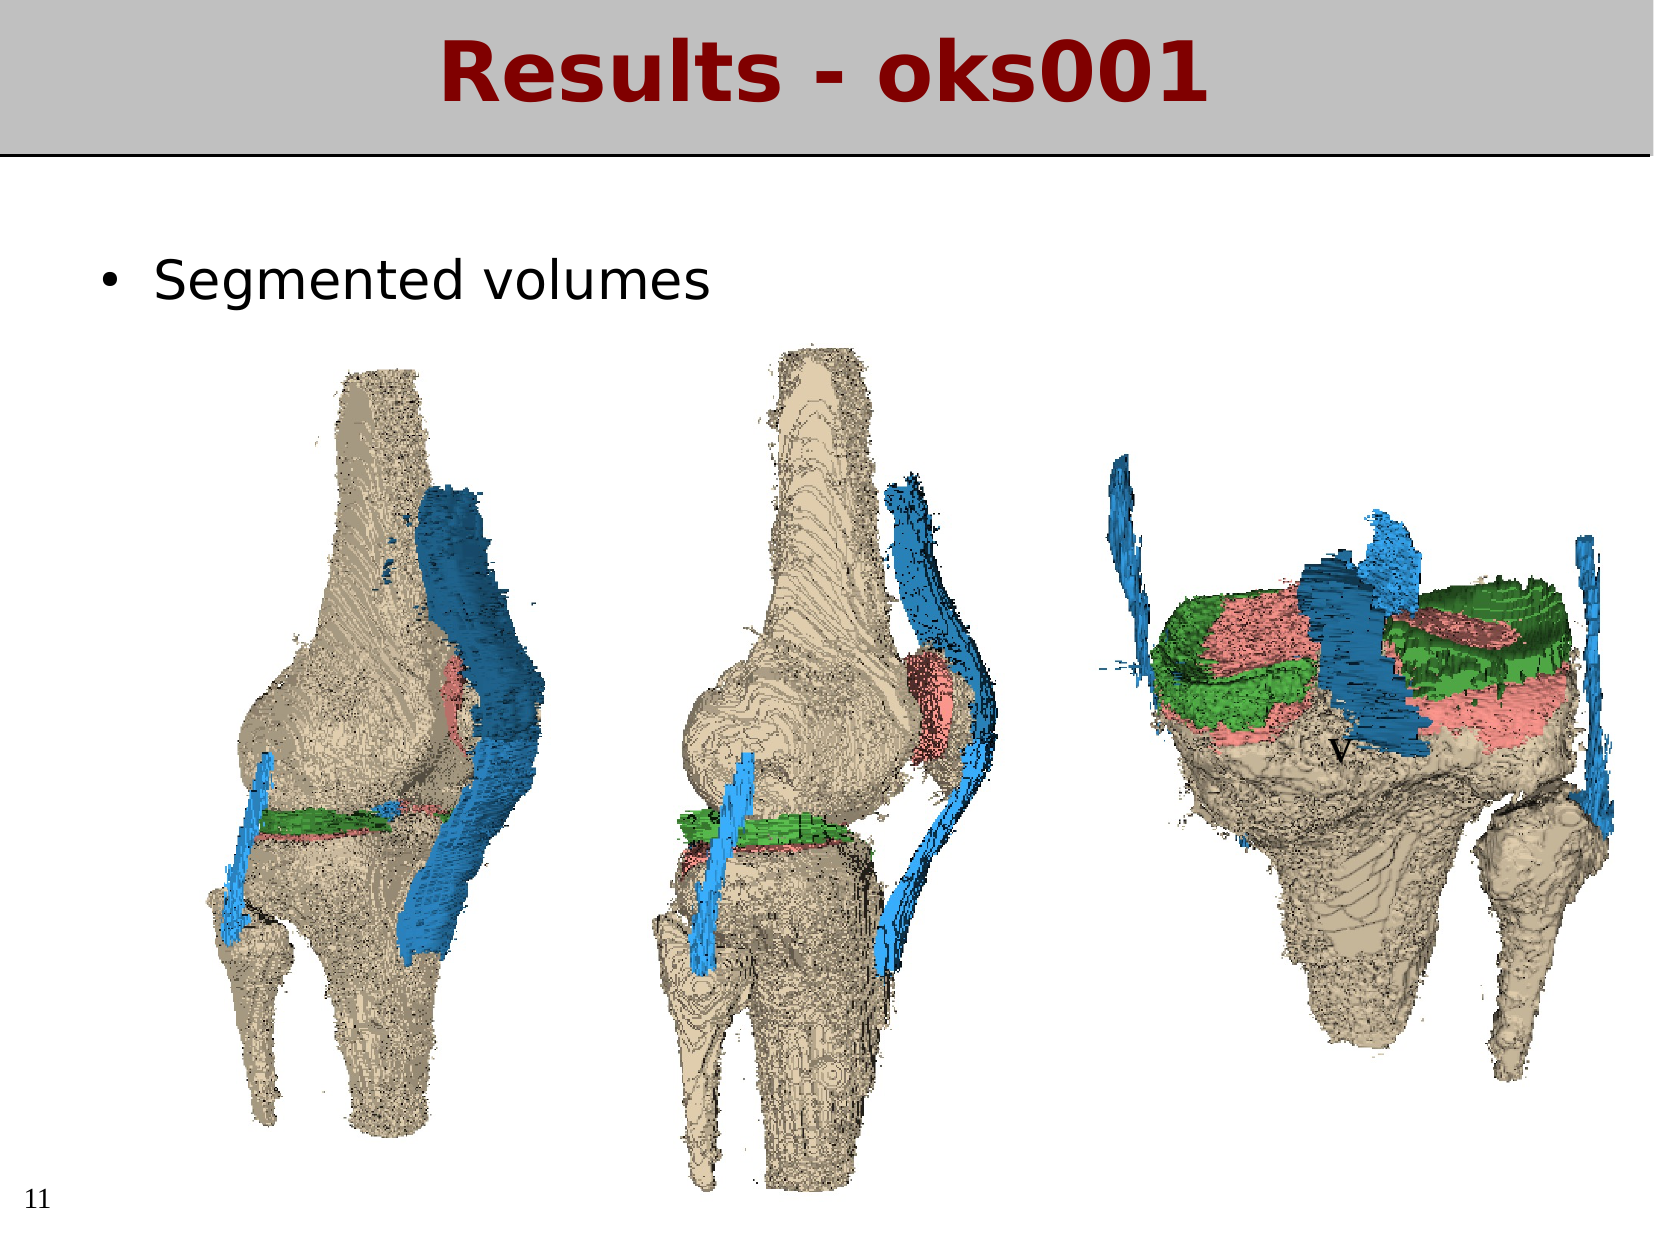

Results - oks001
# Segmented volumes
v